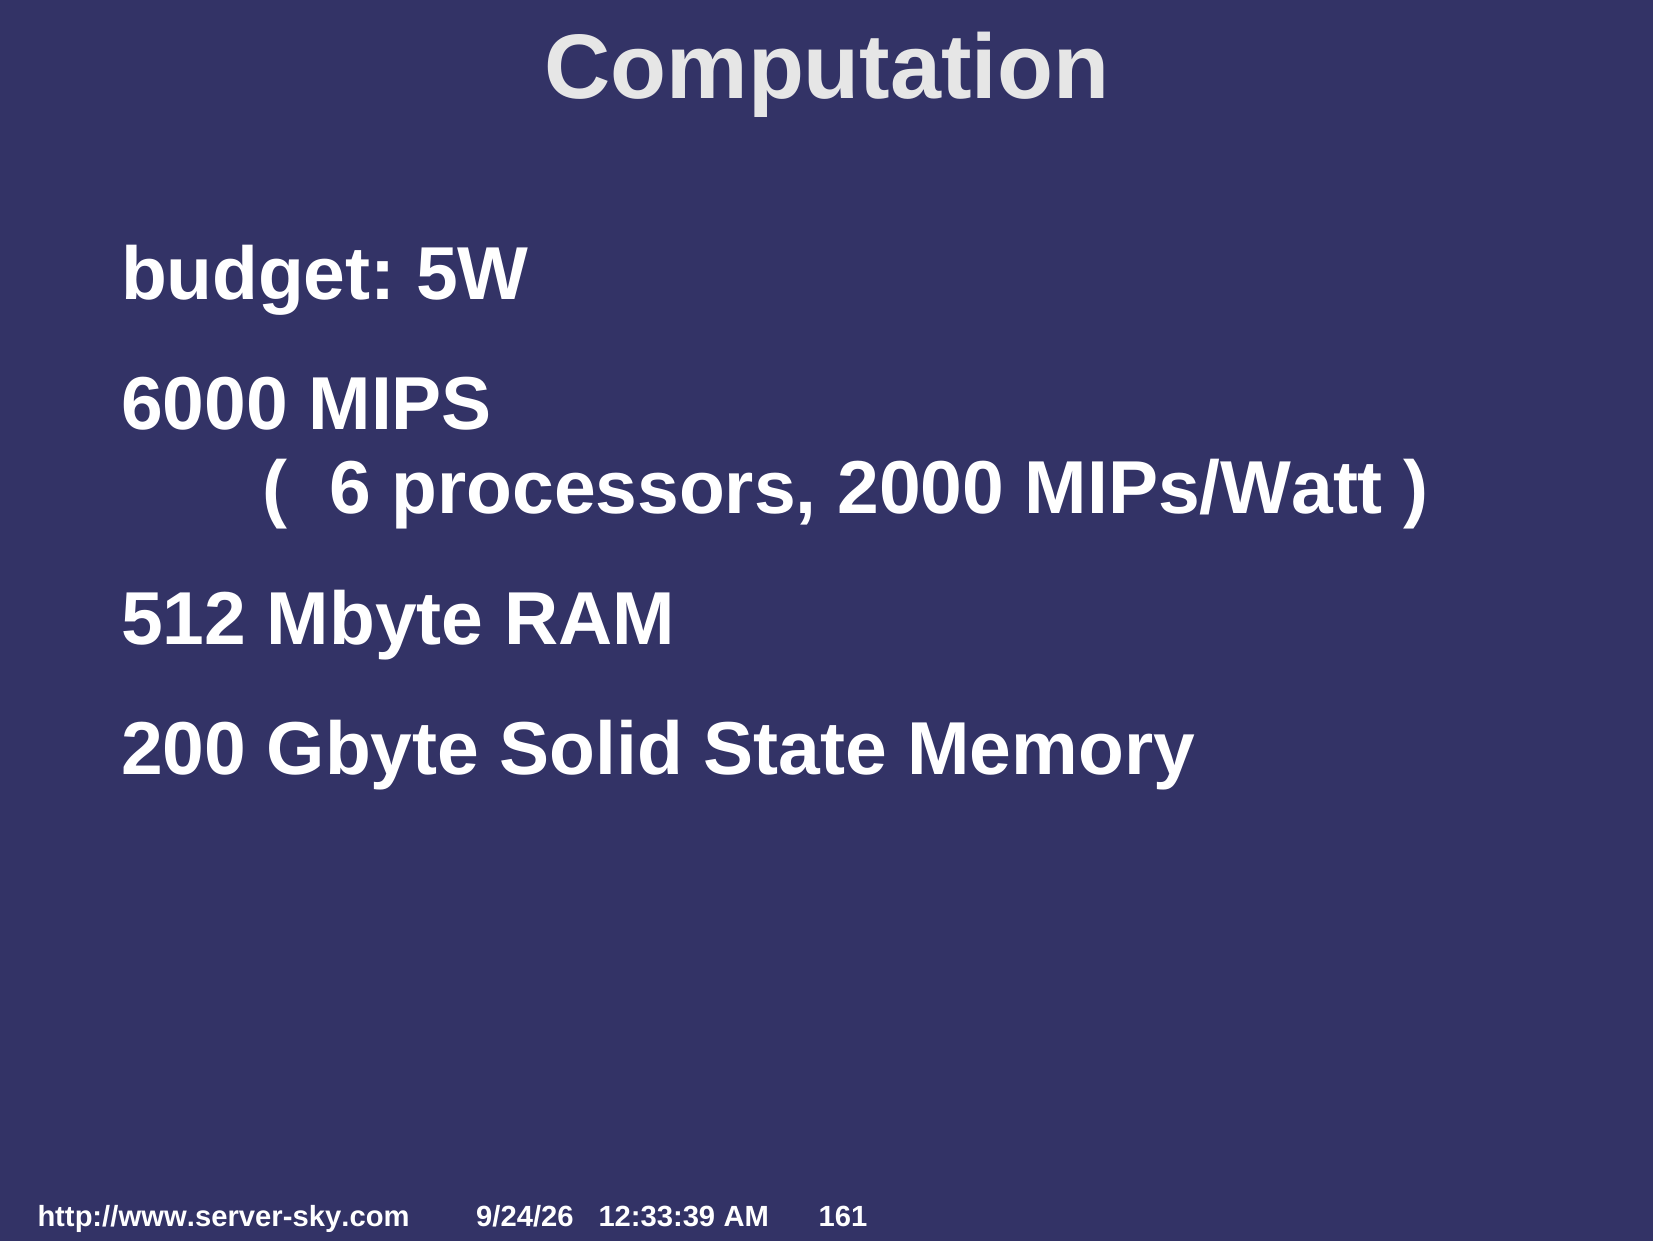

# Computation
budget: 5W
6000 MIPS
( 6 processors, 2000 MIPs/Watt )
512 Mbyte RAM
200 Gbyte Solid State Memory